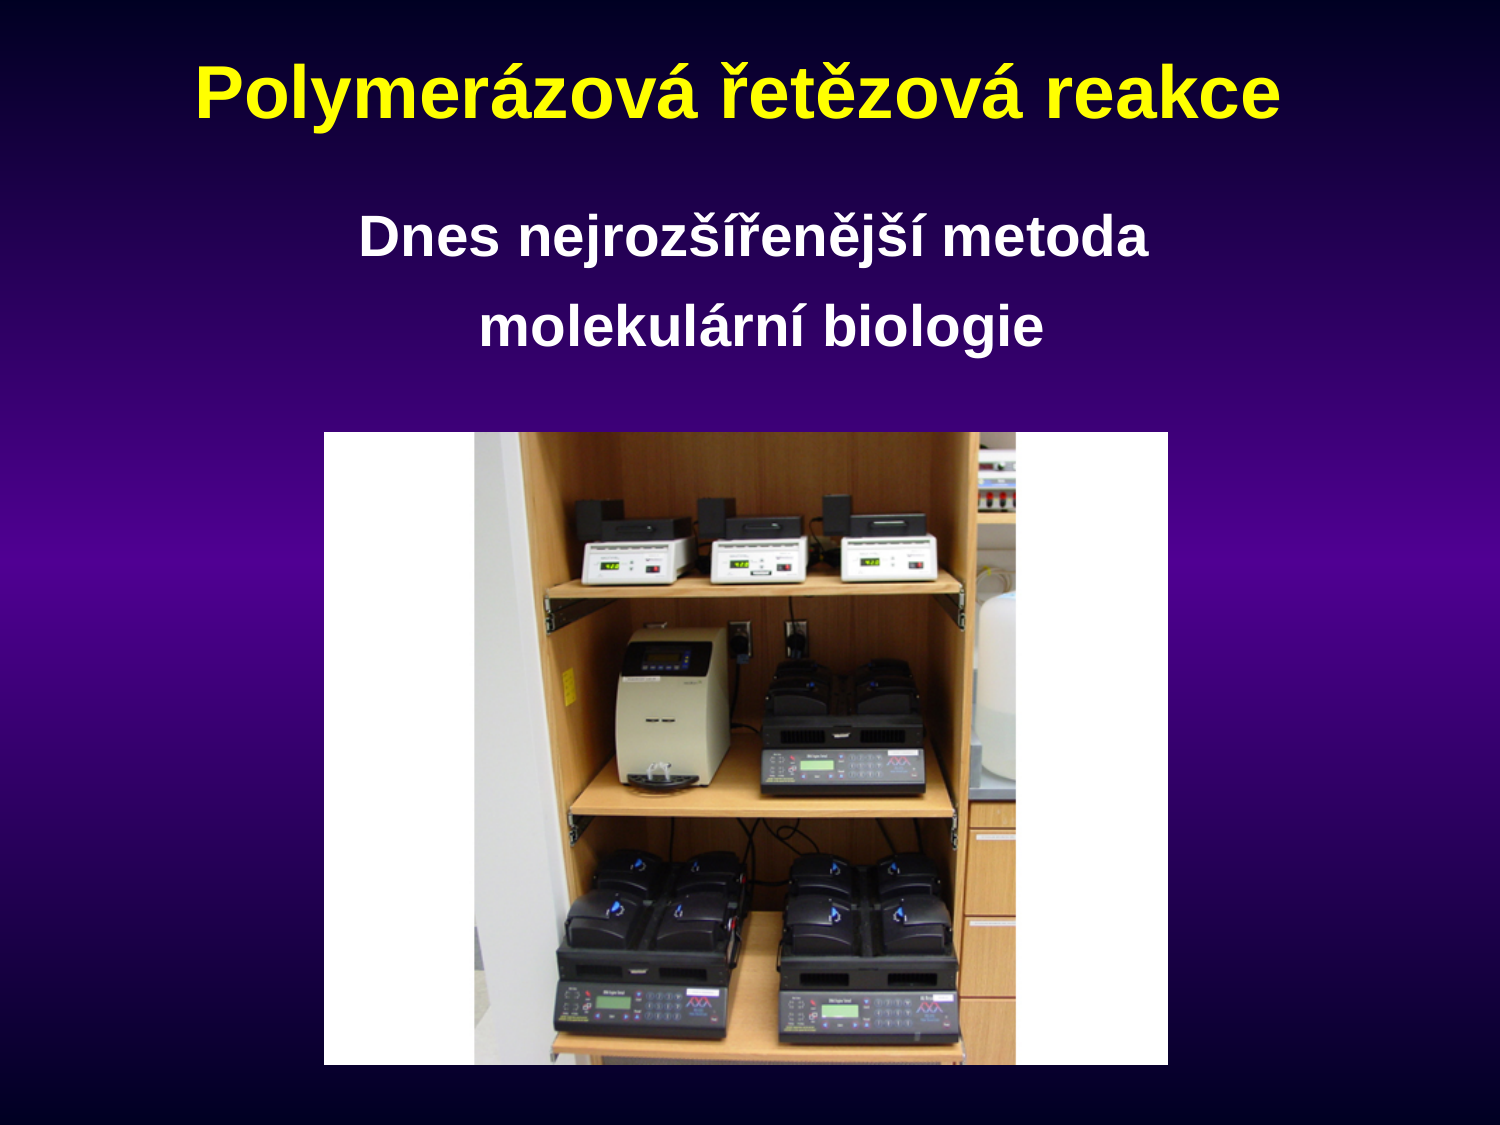

# Polymerázová řetězová reakce
Dnes nejrozšířenější metoda
molekulární biologie